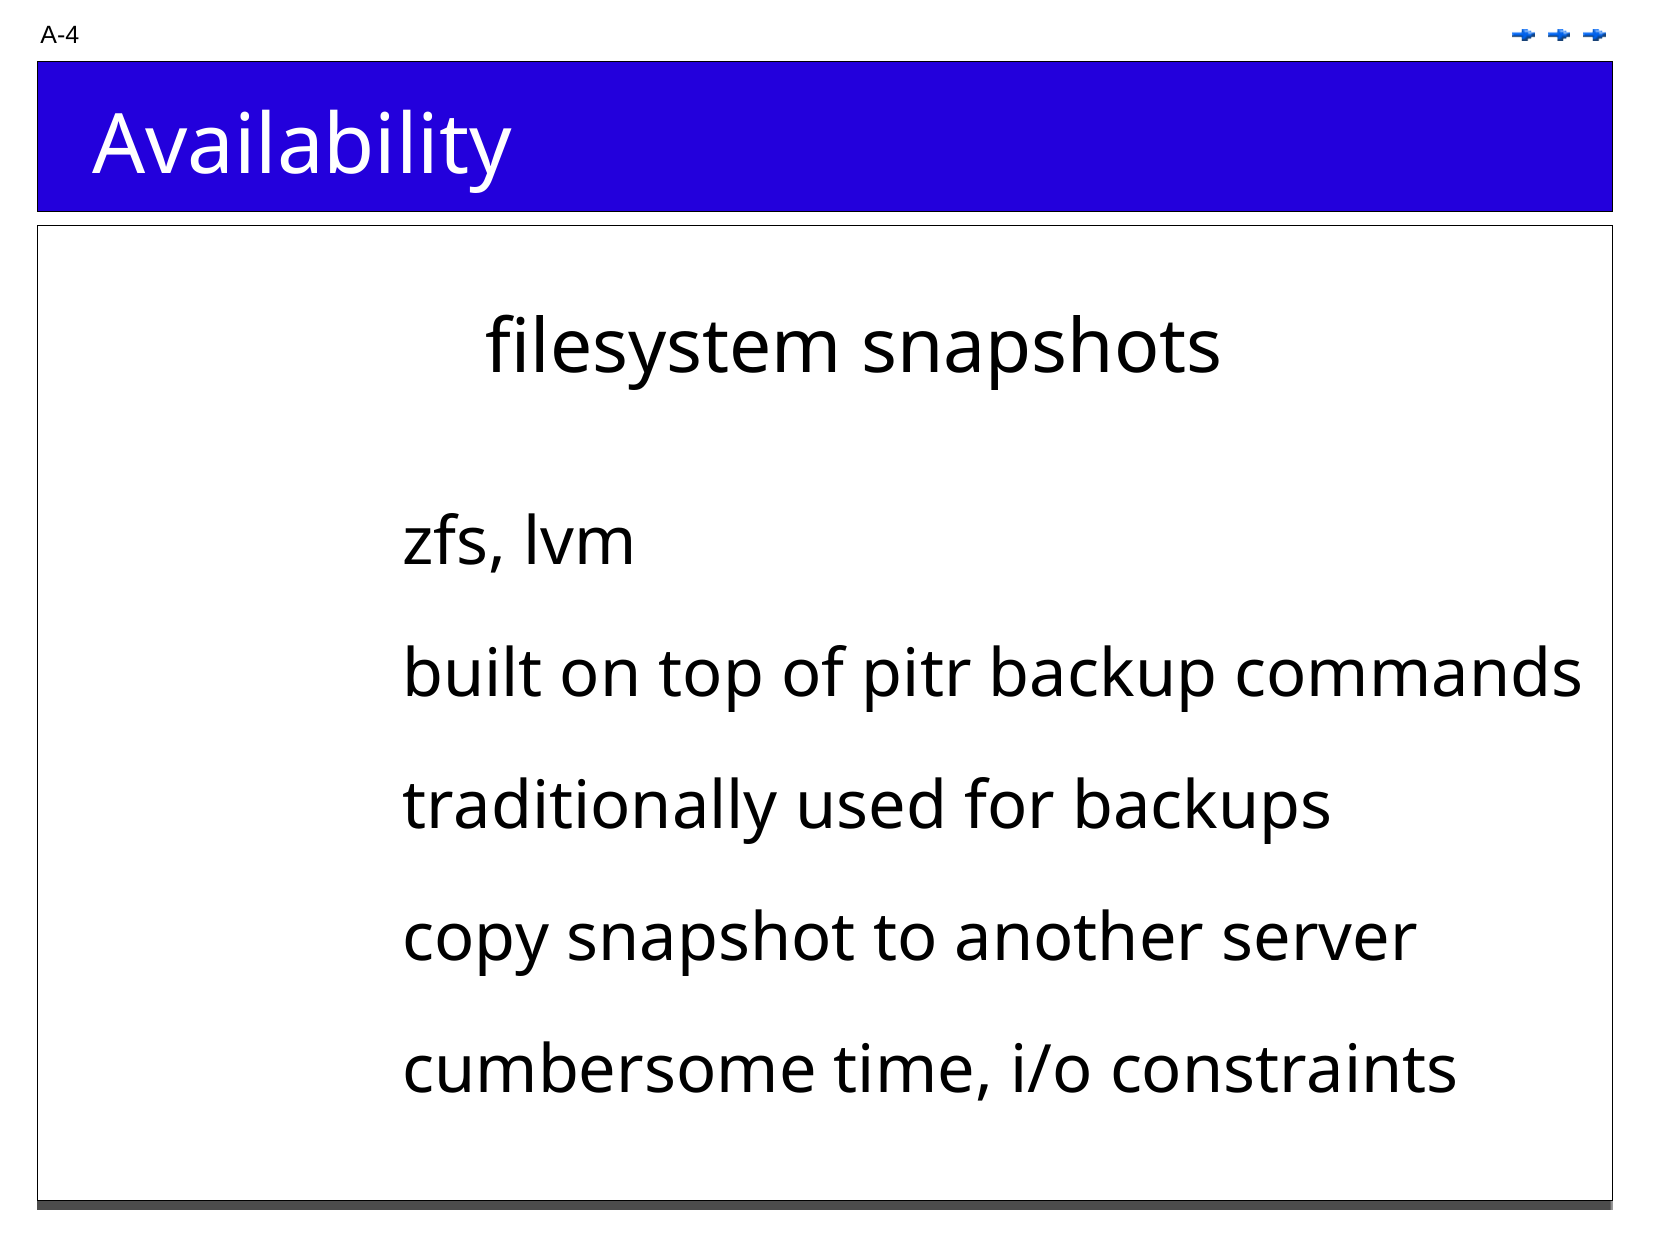

A-4
Availability
filesystem snapshots
 zfs, lvm
 built on top of pitr backup commands
 traditionally used for backups
 copy snapshot to another server
 cumbersome time, i/o constraints